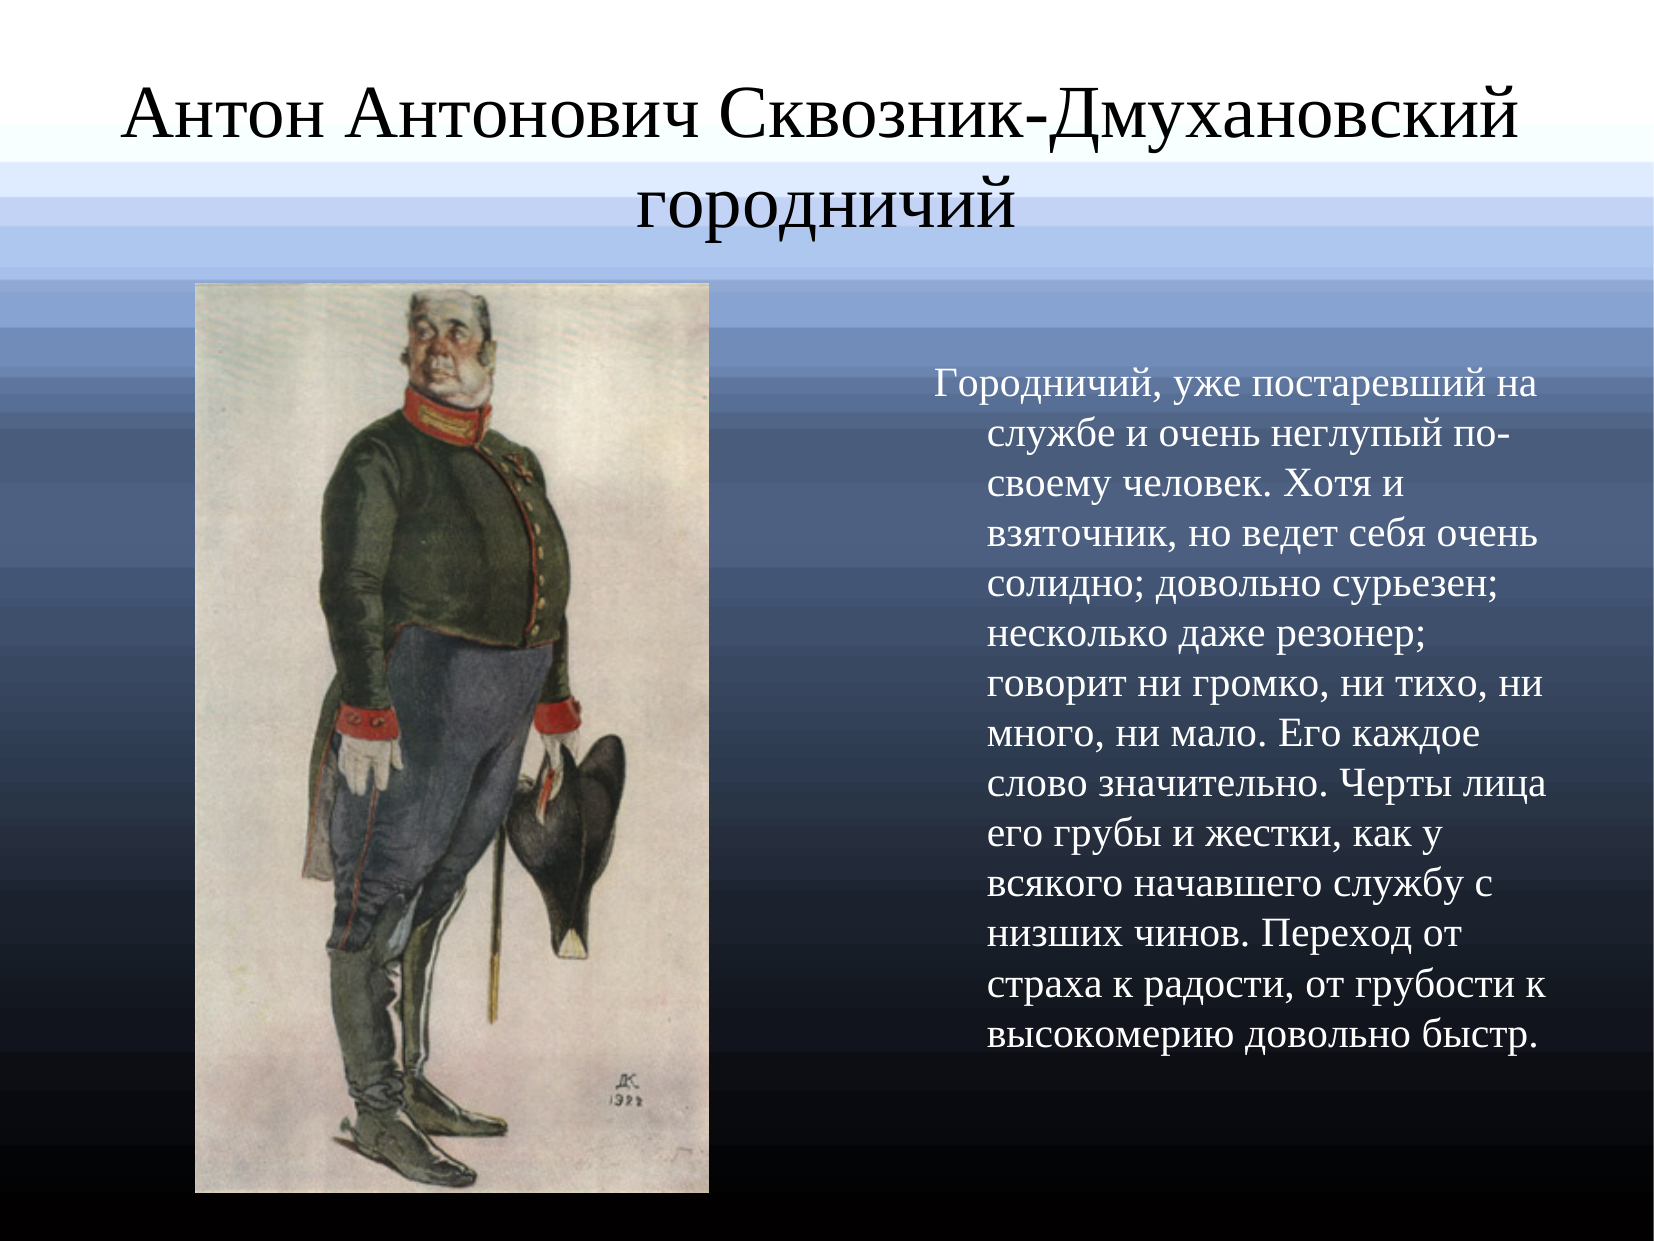

# Антон Антонович Сквозник-Дмухановский городничий
Городничий, уже постаревший на службе и очень неглупый по-своему человек. Хотя и взяточник, но ведет себя очень солидно; довольно сурьезен; несколько даже резонер; говорит ни громко, ни тихо, ни много, ни мало. Его каждое слово значительно. Черты лица его грубы и жестки, как у всякого начавшего службу с низших чинов. Переход от страха к радости, от грубости к высокомерию довольно быстр.